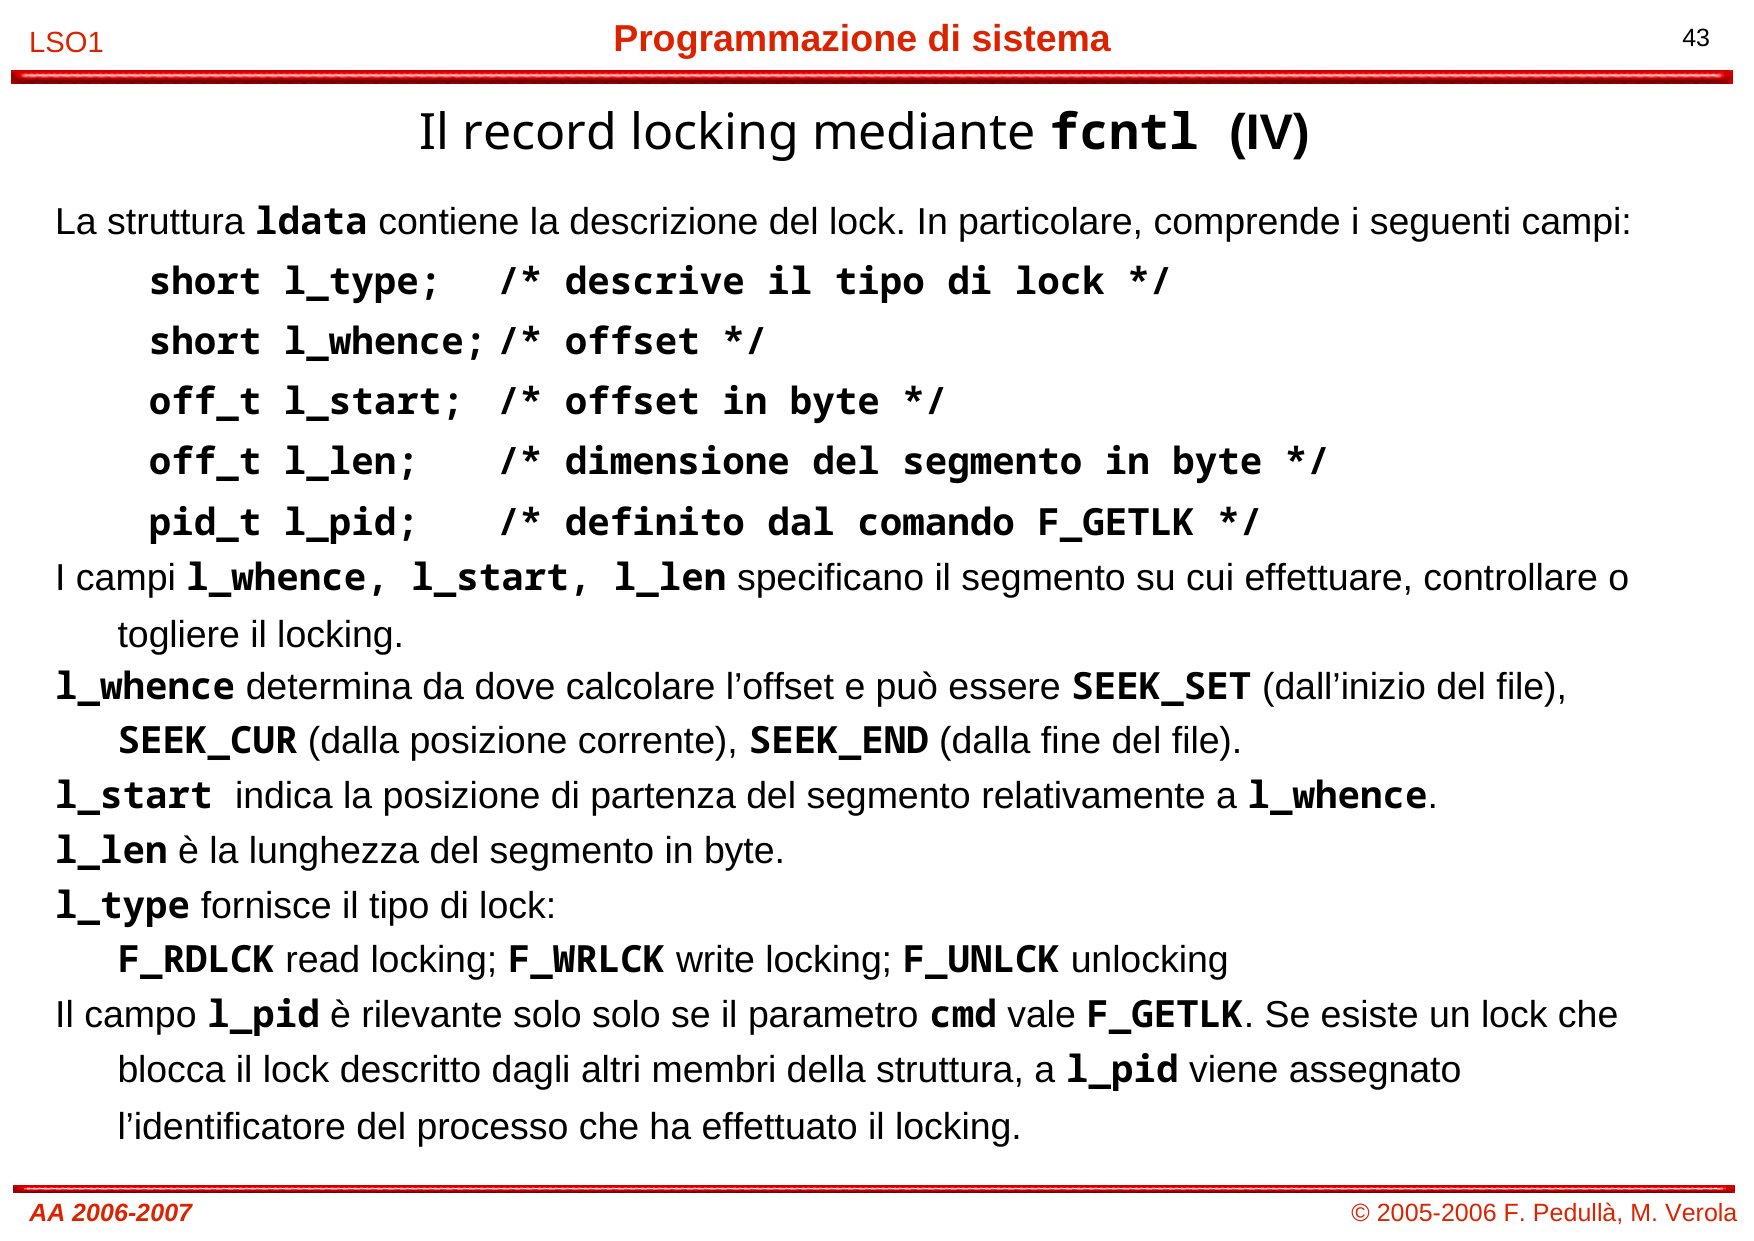

Il record locking mediante fcntl (IV)
# La struttura ldata contiene la descrizione del lock. In particolare, comprende i seguenti campi:
short l_type;	/* descrive il tipo di lock */
short l_whence;	/* offset */
off_t l_start;	/* offset in byte */
off_t l_len;		/* dimensione del segmento in byte */
pid_t l_pid;		/* definito dal comando F_GETLK */
I campi l_whence, l_start, l_len specificano il segmento su cui effettuare, controllare o togliere il locking.
l_whence determina da dove calcolare l’offset e può essere SEEK_SET (dall’inizio del file), SEEK_CUR (dalla posizione corrente), SEEK_END (dalla fine del file).
l_start indica la posizione di partenza del segmento relativamente a l_whence.
l_len è la lunghezza del segmento in byte.
l_type fornisce il tipo di lock:
F_RDLCK read locking; F_WRLCK write locking; F_UNLCK unlocking
Il campo l_pid è rilevante solo solo se il parametro cmd vale F_GETLK. Se esiste un lock che blocca il lock descritto dagli altri membri della struttura, a l_pid viene assegnato l’identificatore del processo che ha effettuato il locking.